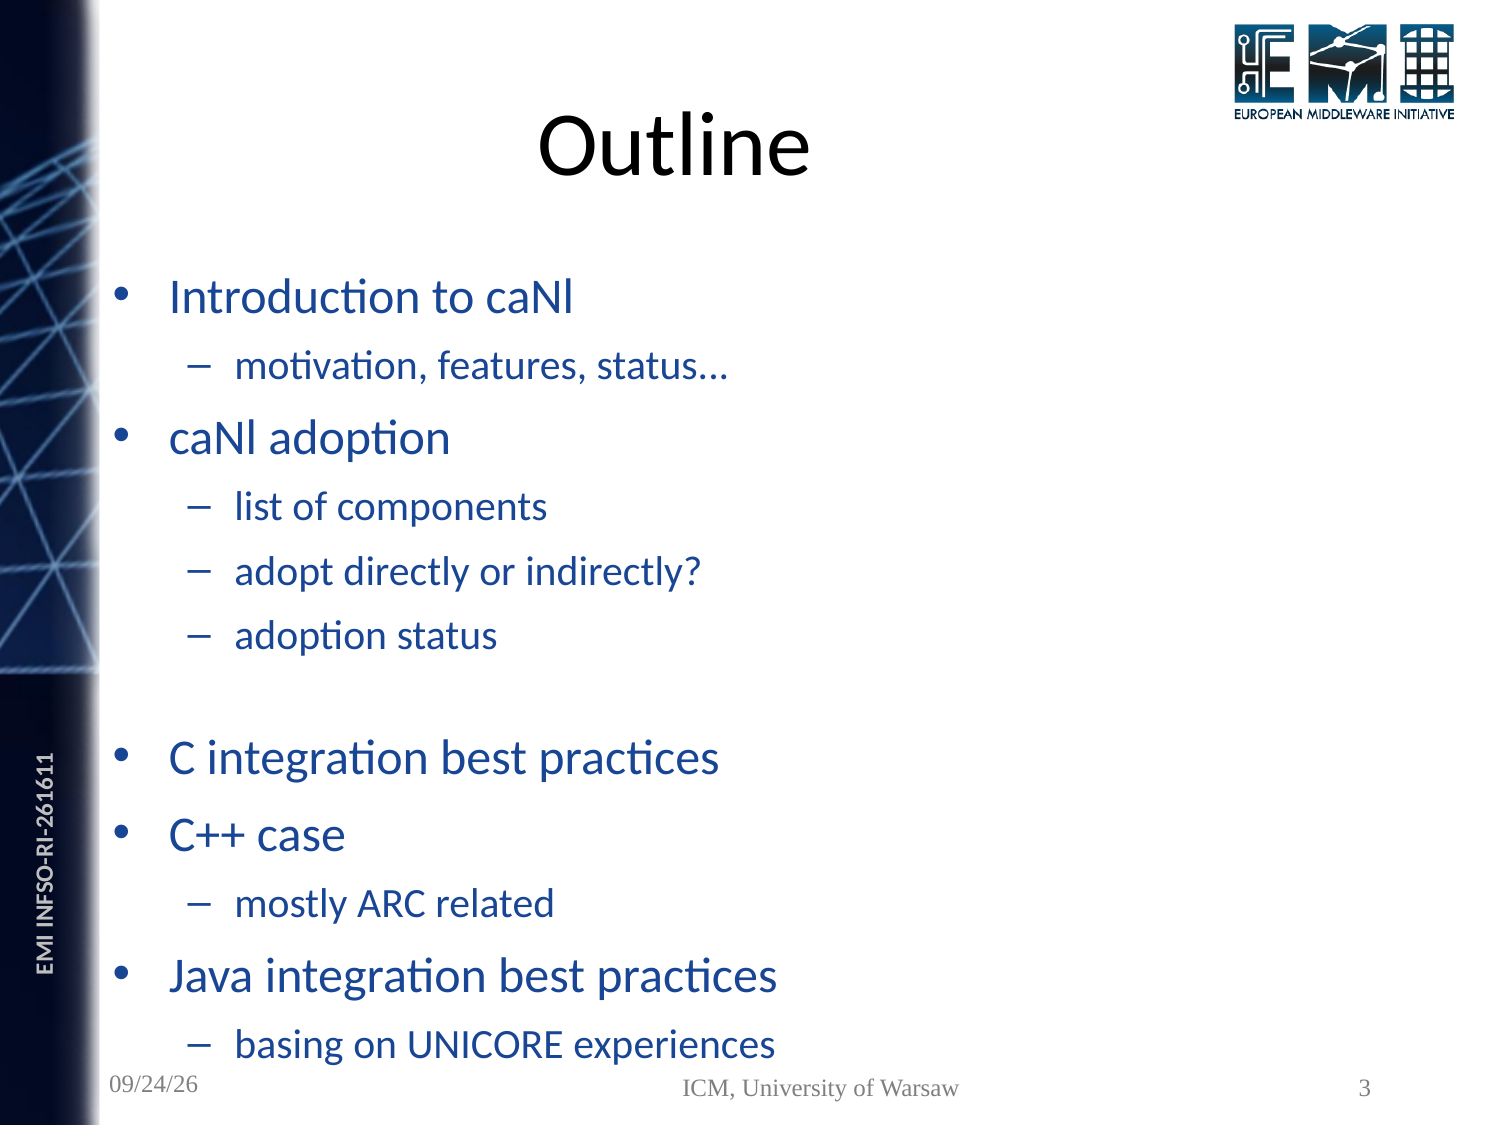

# Outline
Introduction to caNl
motivation, features, status...
caNl adoption
list of components
adopt directly or indirectly?
adoption status
C integration best practices
C++ case
mostly ARC related
Java integration best practices
basing on UNICORE experiences
3